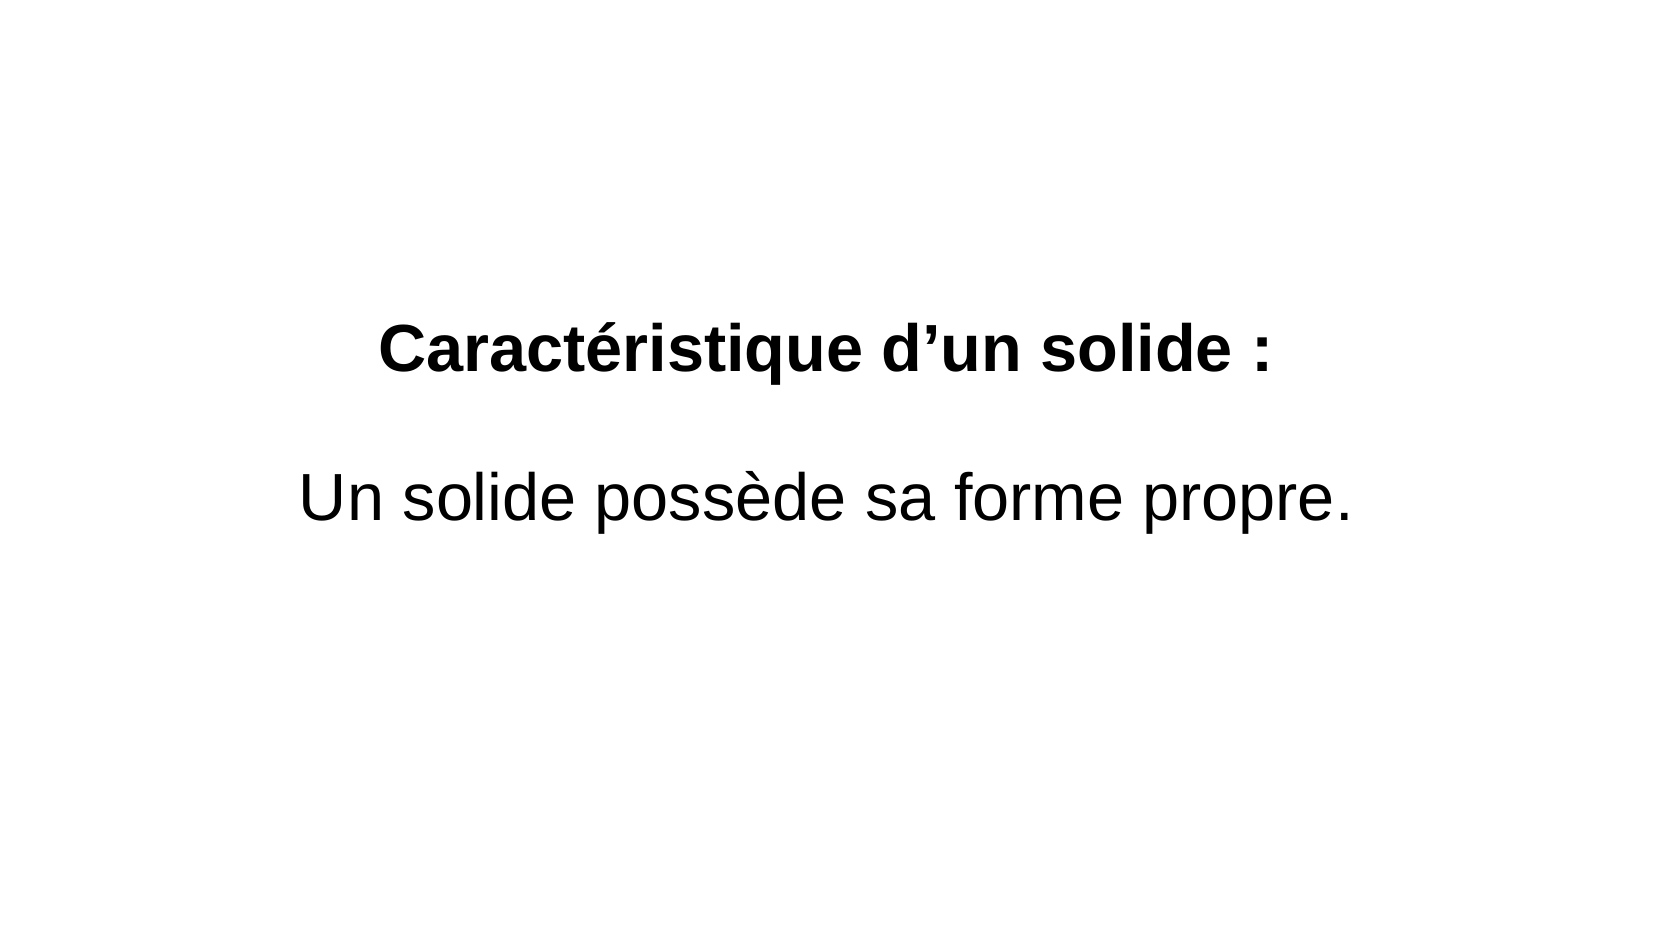

# Caractéristique d’un solide :
Un solide possède sa forme propre.